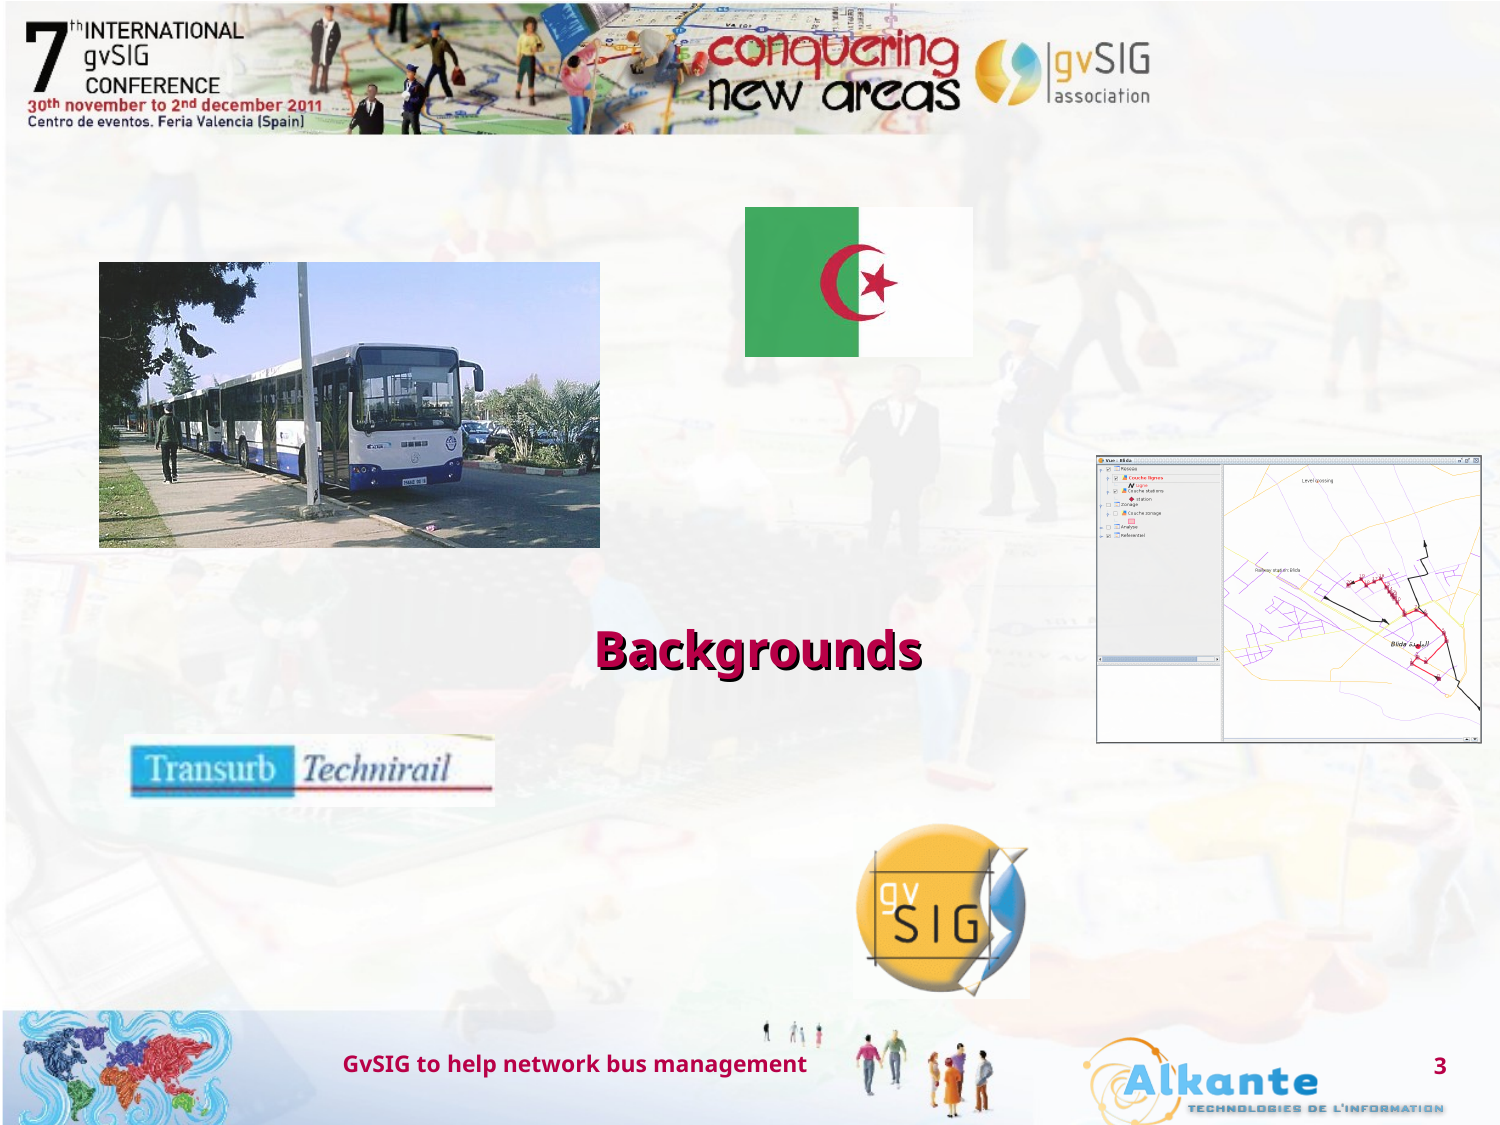

# Backgrounds
GvSIG to help network bus management
3